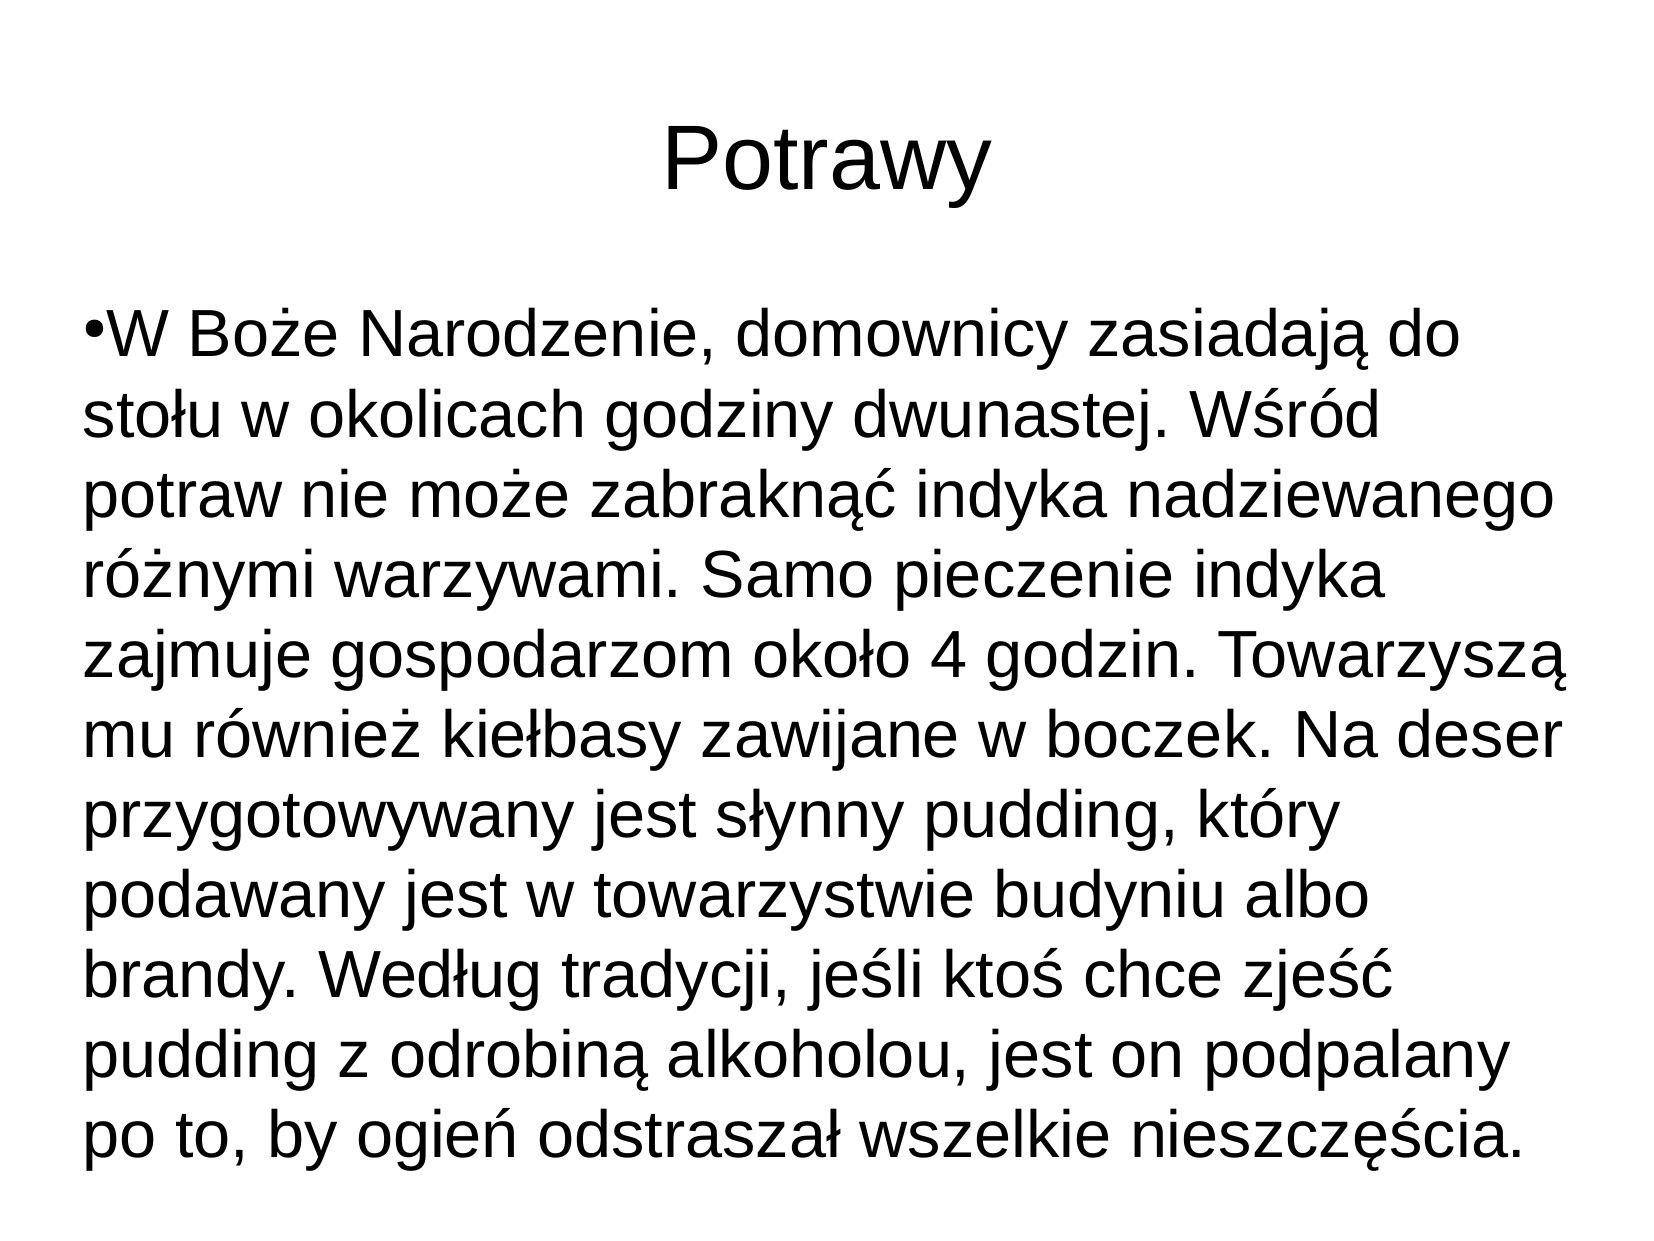

# Potrawy
W Boże Narodzenie, domownicy zasiadają do stołu w okolicach godziny dwunastej. Wśród potraw nie może zabraknąć indyka nadziewanego różnymi warzywami. Samo pieczenie indyka zajmuje gospodarzom około 4 godzin. Towarzyszą mu również kiełbasy zawijane w boczek. Na deser przygotowywany jest słynny pudding, który podawany jest w towarzystwie budyniu albo brandy. Według tradycji, jeśli ktoś chce zjeść pudding z odrobiną alkoholou, jest on podpalany po to, by ogień odstraszał wszelkie nieszczęścia.